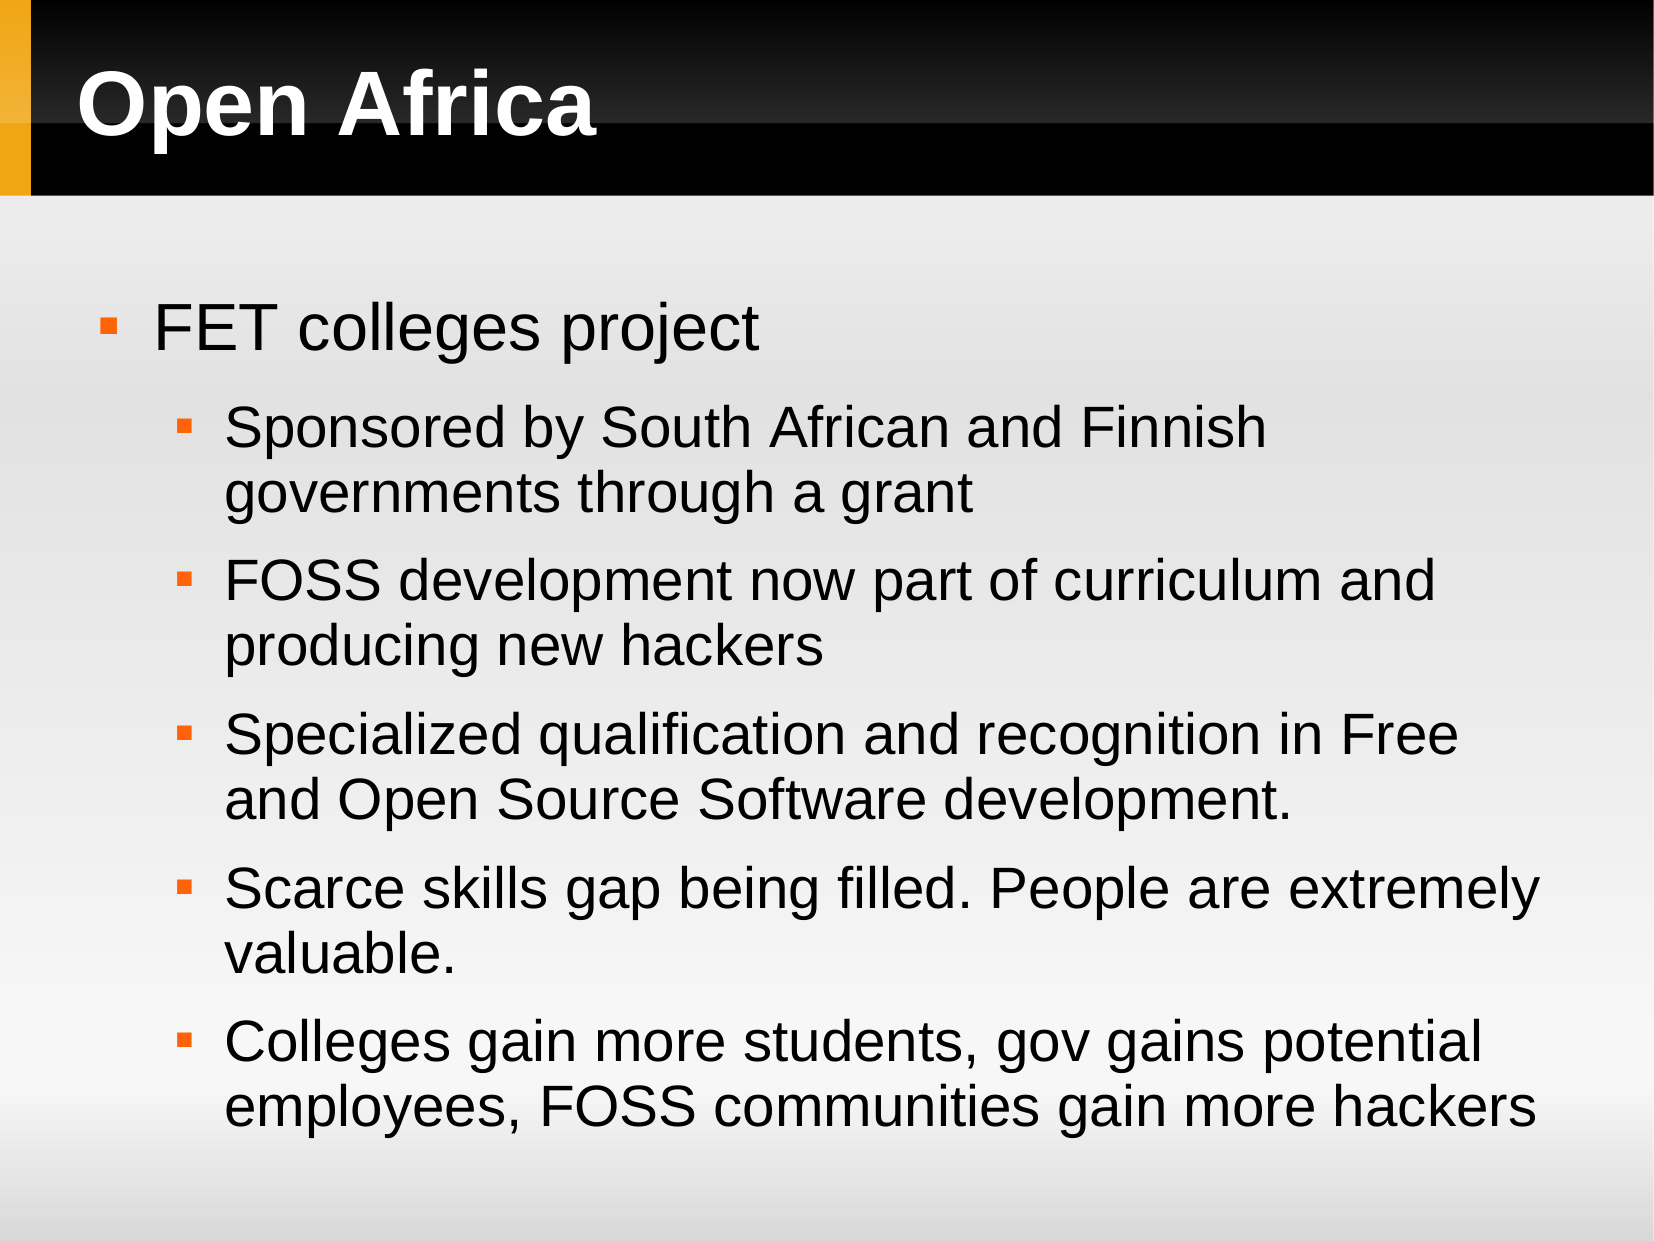

# Open Africa
FET colleges project
Sponsored by South African and Finnish governments through a grant
FOSS development now part of curriculum and producing new hackers
Specialized qualification and recognition in Free and Open Source Software development.
Scarce skills gap being filled. People are extremely valuable.
Colleges gain more students, gov gains potential employees, FOSS communities gain more hackers